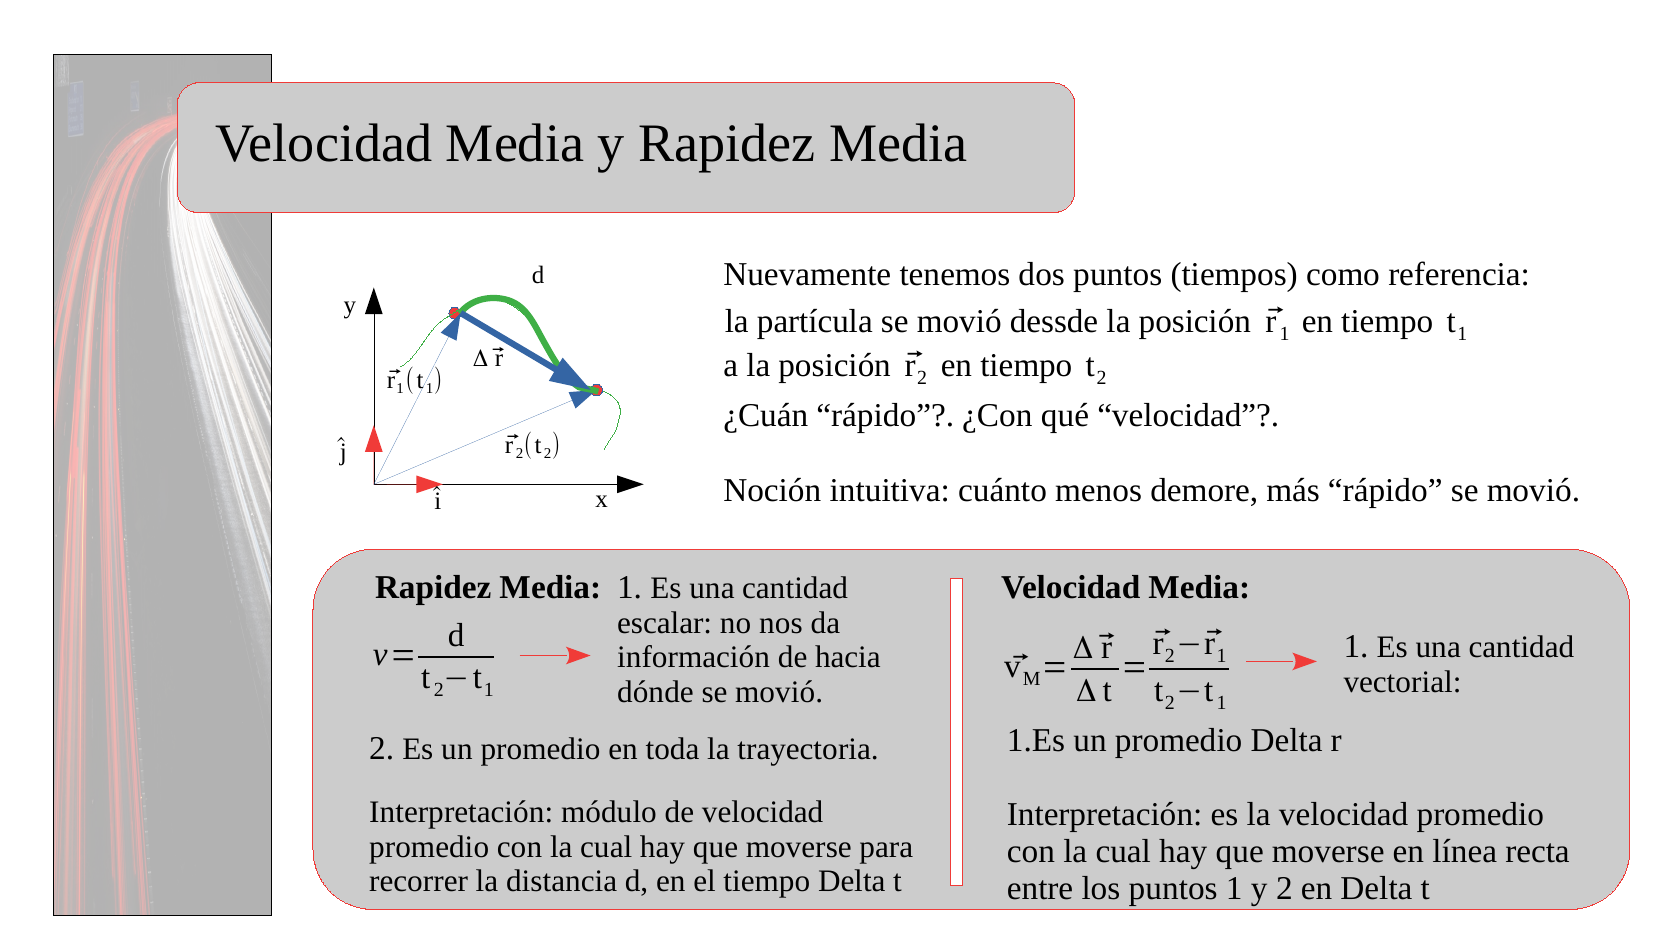

Velocidad Media y Rapidez Media
Nuevamente tenemos dos puntos (tiempos) como referencia:
¿Cuán “rápido”?. ¿Con qué “velocidad”?.
Noción intuitiva: cuánto menos demore, más “rápido” se movió.
Rapidez Media:
1. Es una cantidad escalar: no nos da información de hacia dónde se movió.
Velocidad Media:
1. Es una cantidad vectorial:
1.Es un promedio Delta r
Interpretación: es la velocidad promedio con la cual hay que moverse en línea recta entre los puntos 1 y 2 en Delta t
2. Es un promedio en toda la trayectoria.
Interpretación: módulo de velocidad promedio con la cual hay que moverse para recorrer la distancia d, en el tiempo Delta t